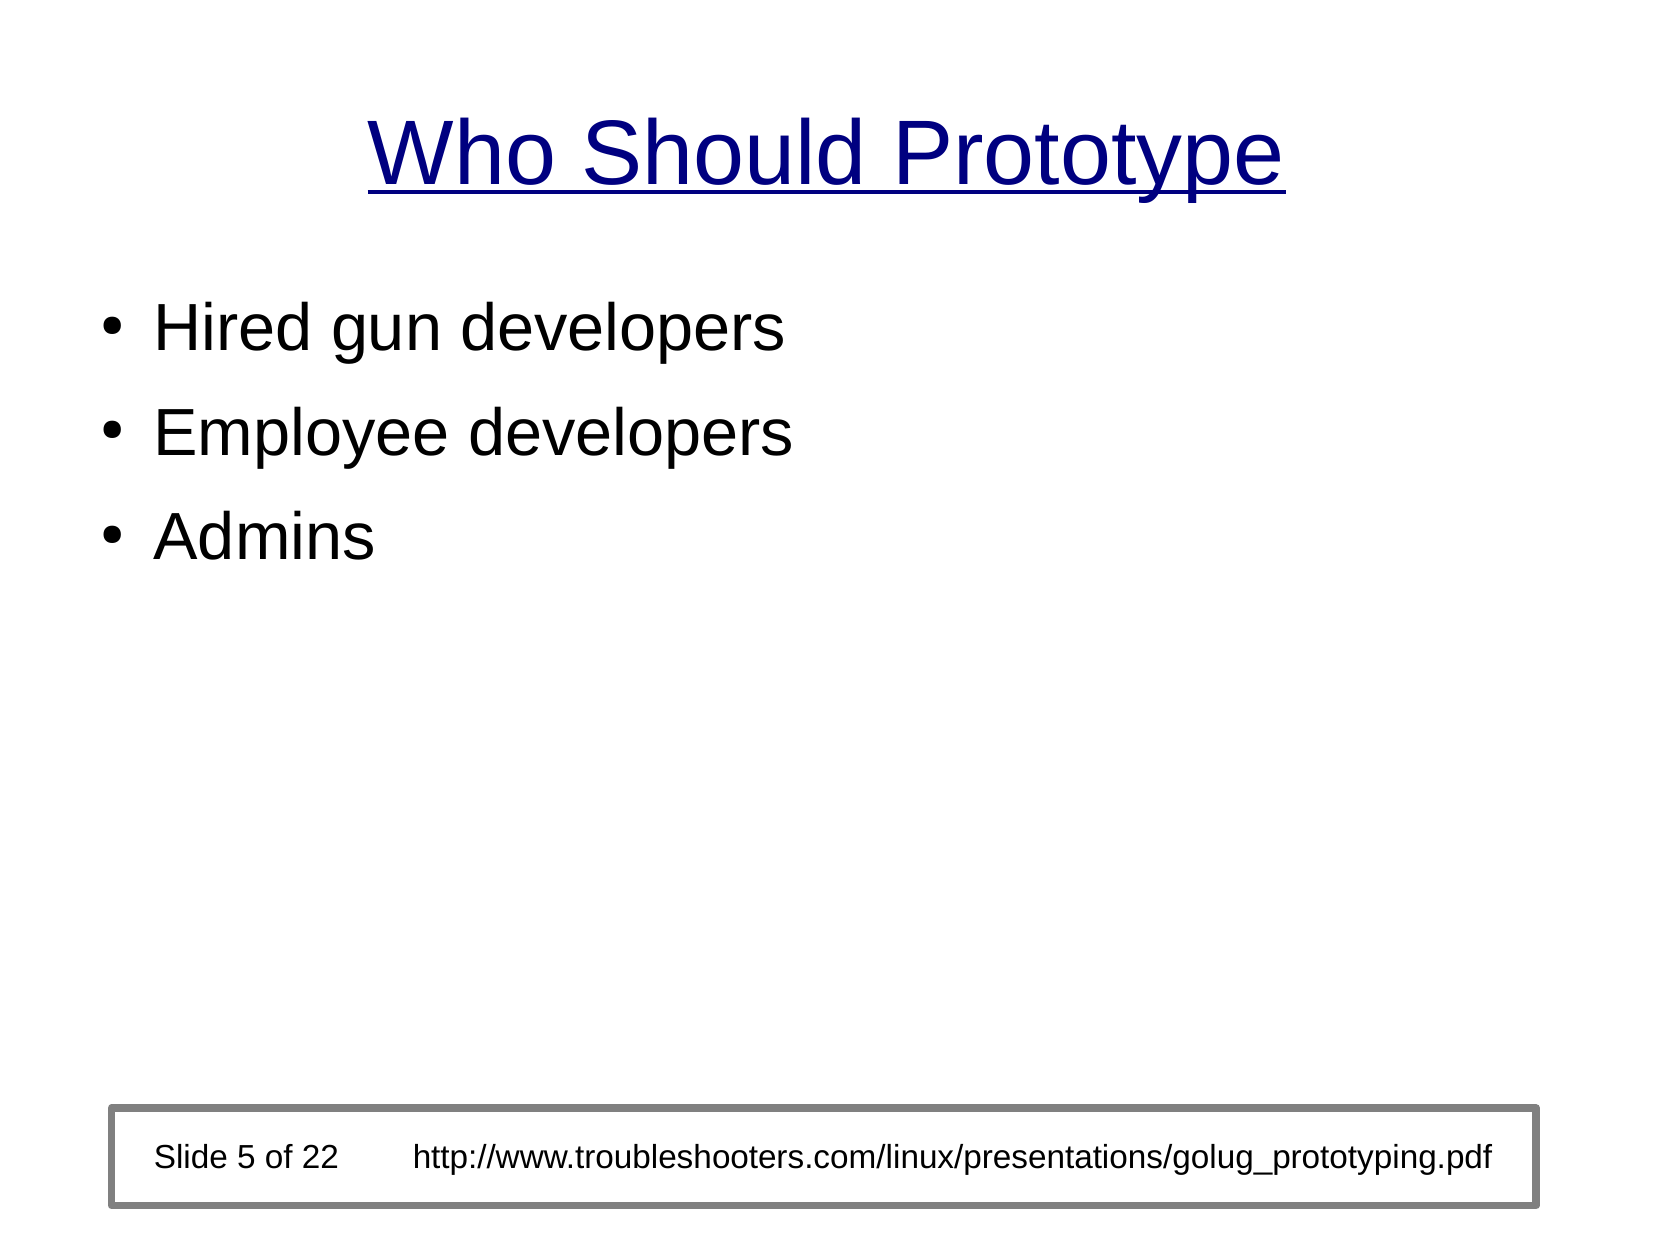

# Who Should Prototype
Hired gun developers
Employee developers
Admins
Slide of 22 http://www.troubleshooters.com/linux/presentations/golug_prototyping.pdf